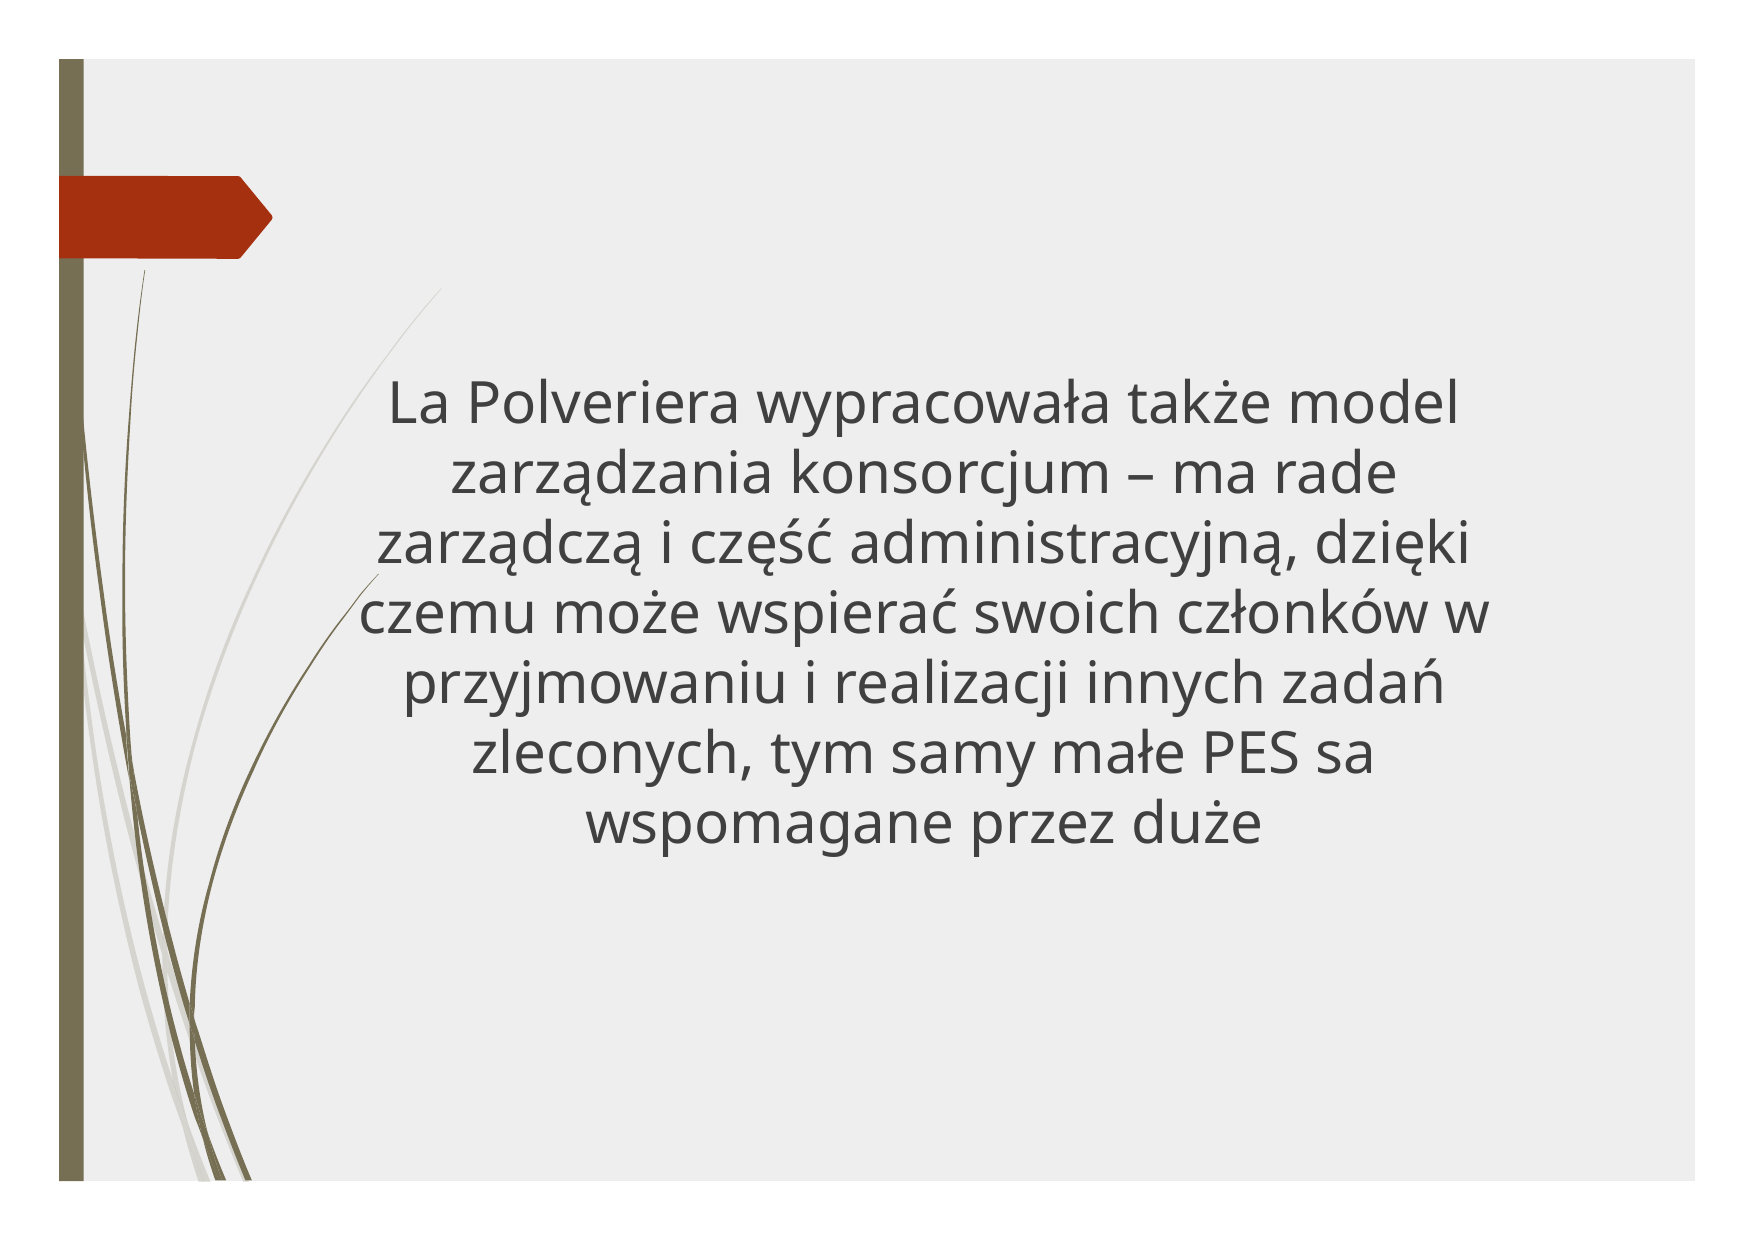

# La Polveriera wypracowała także model zarządzania konsorcjum – ma rade zarządczą i część administracyjną, dzięki czemu może wspierać swoich członków w przyjmowaniu i realizacji innych zadań zleconych, tym samy małe PES sa wspomagane przez duże